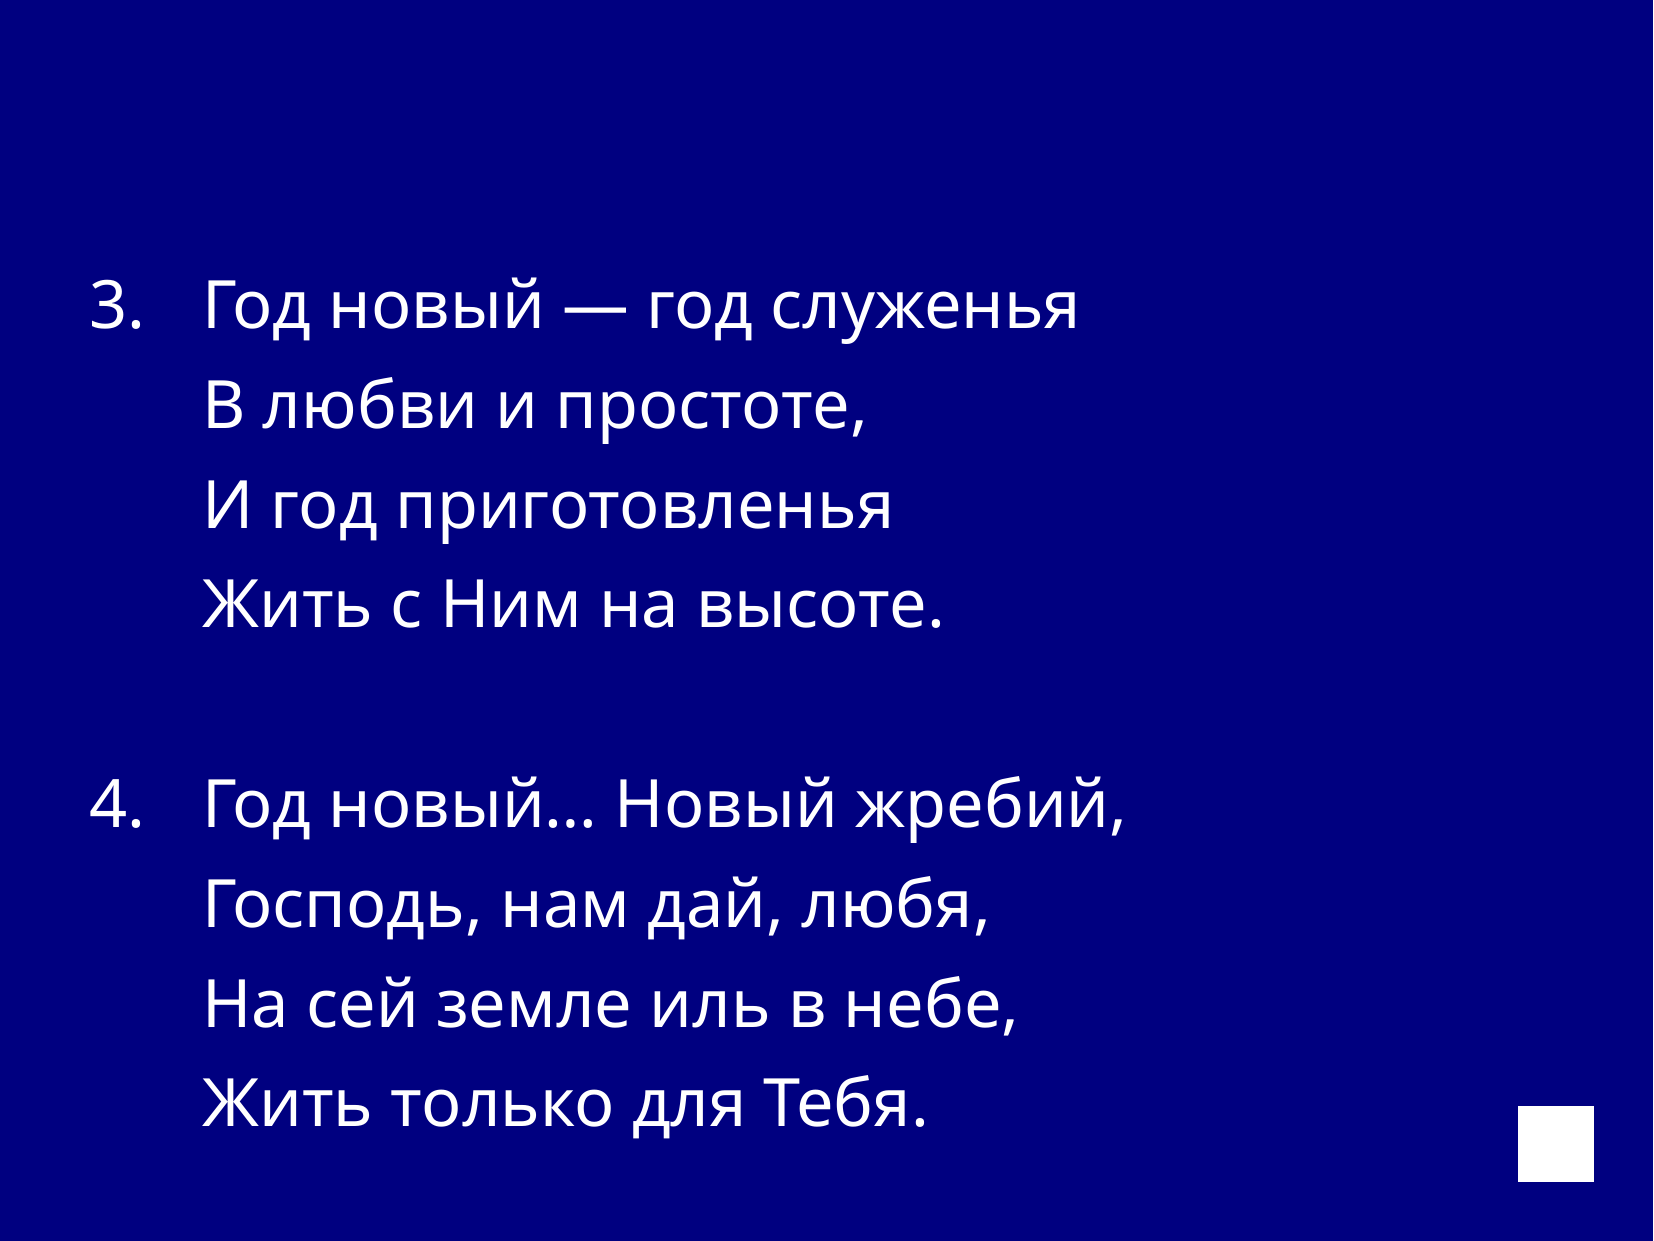

3.	Год новый — год служенья
	В любви и простоте,
	И год приготовленья
	Жить с Ним на высоте.
4.	Год новый… Новый жребий,
	Господь, нам дай, любя,
	На сей земле иль в небе,
	Жить только для Тебя.